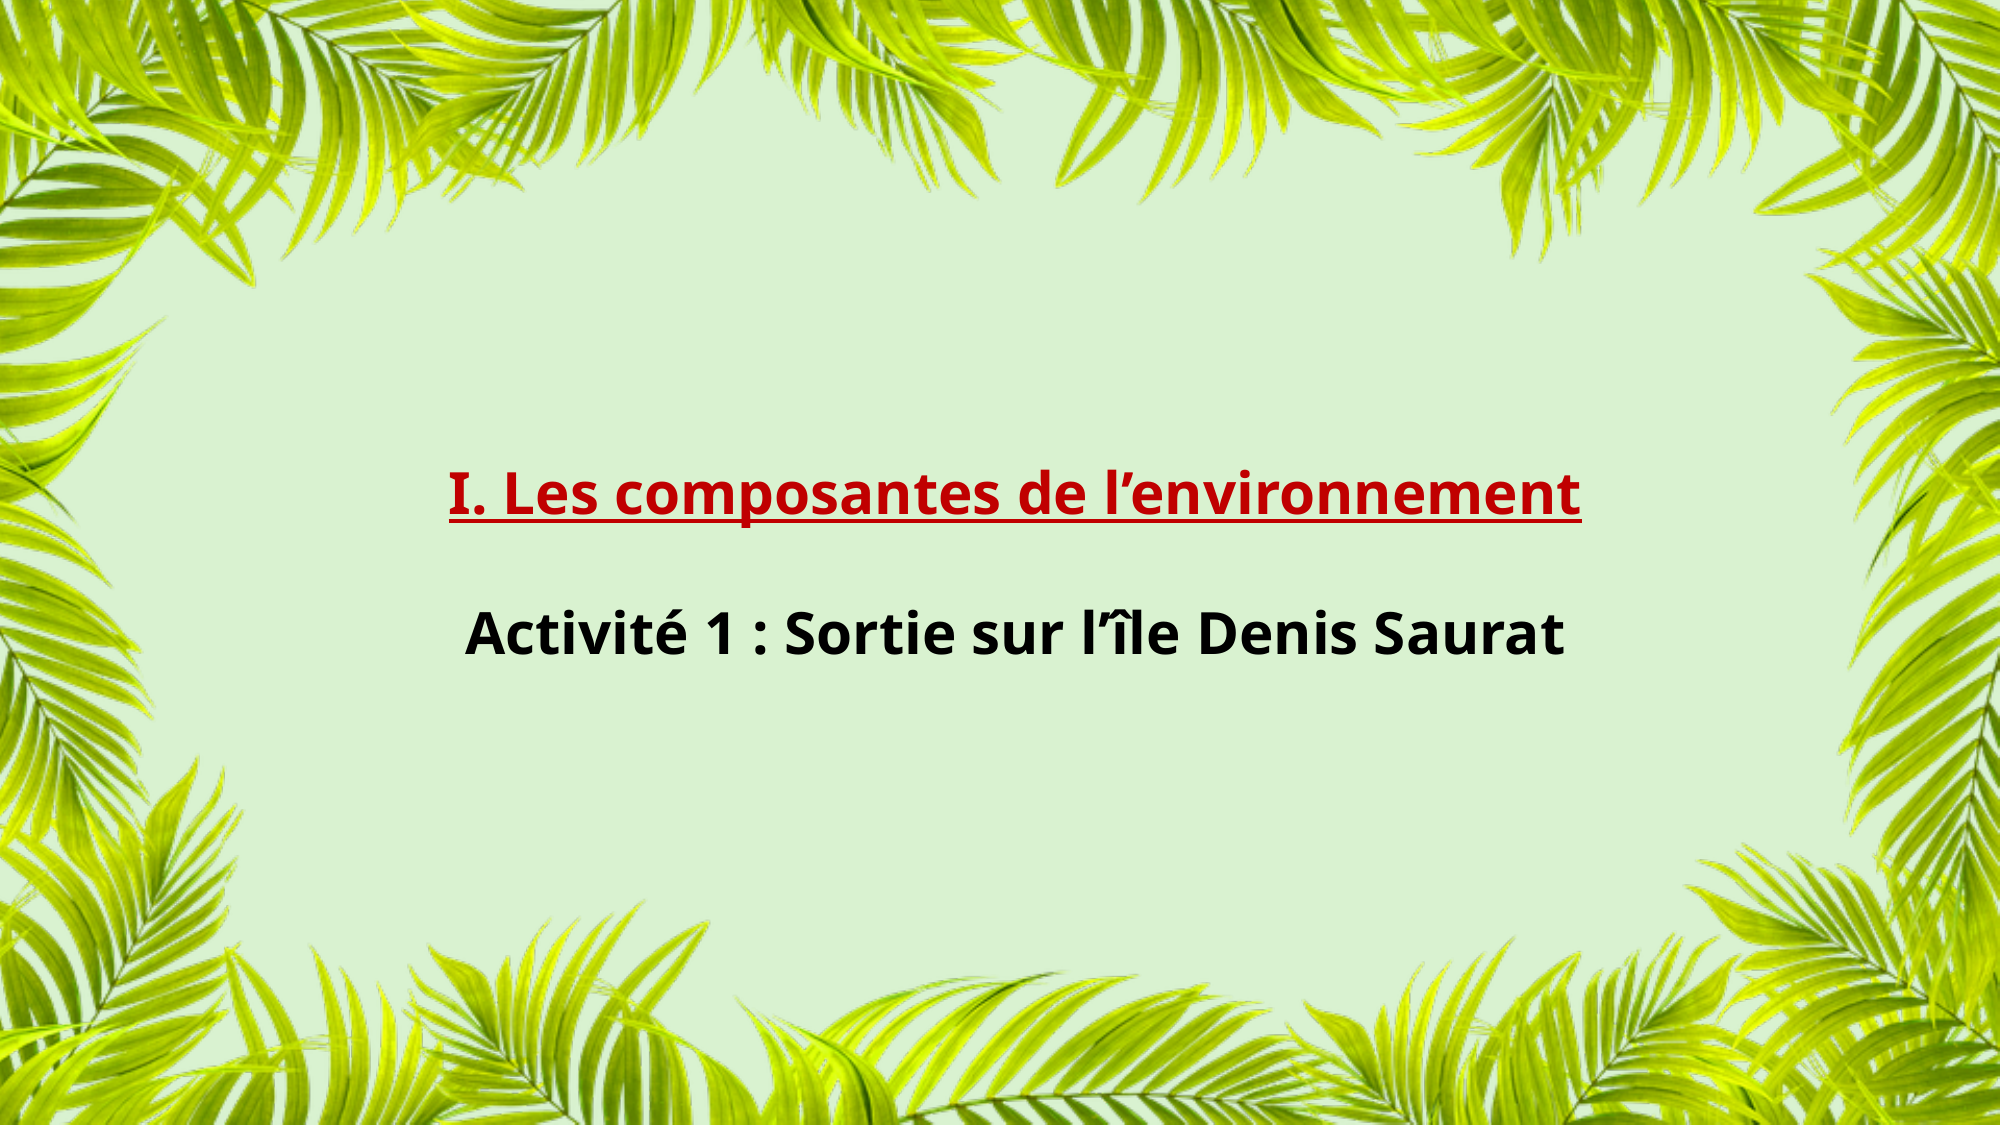

I. Les composantes de l’environnement
Activité 1 : Sortie sur l’île Denis Saurat